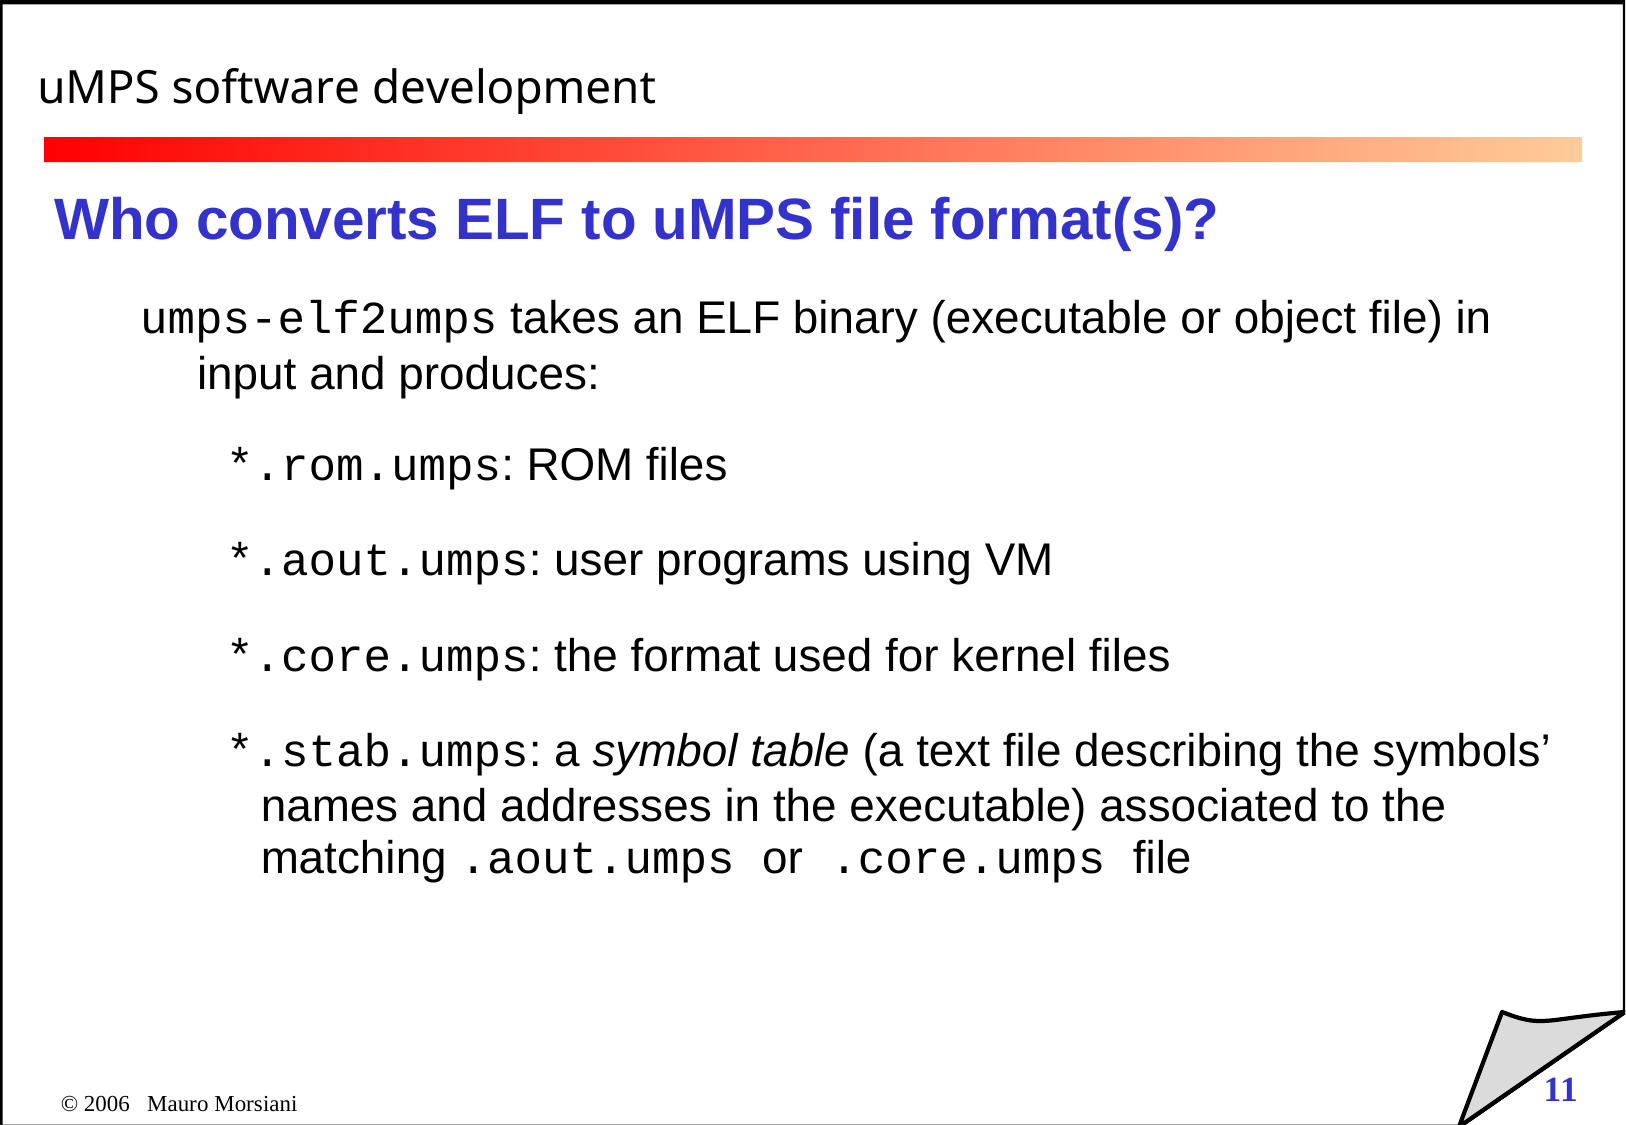

# uMPS software development
Who converts ELF to uMPS file format(s)?
umps-elf2umps takes an ELF binary (executable or object file) in input and produces:
*.rom.umps: ROM files
*.aout.umps: user programs using VM
*.core.umps: the format used for kernel files
*.stab.umps: a symbol table (a text file describing the symbols’ names and addresses in the executable) associated to the matching .aout.umps or .core.umps file